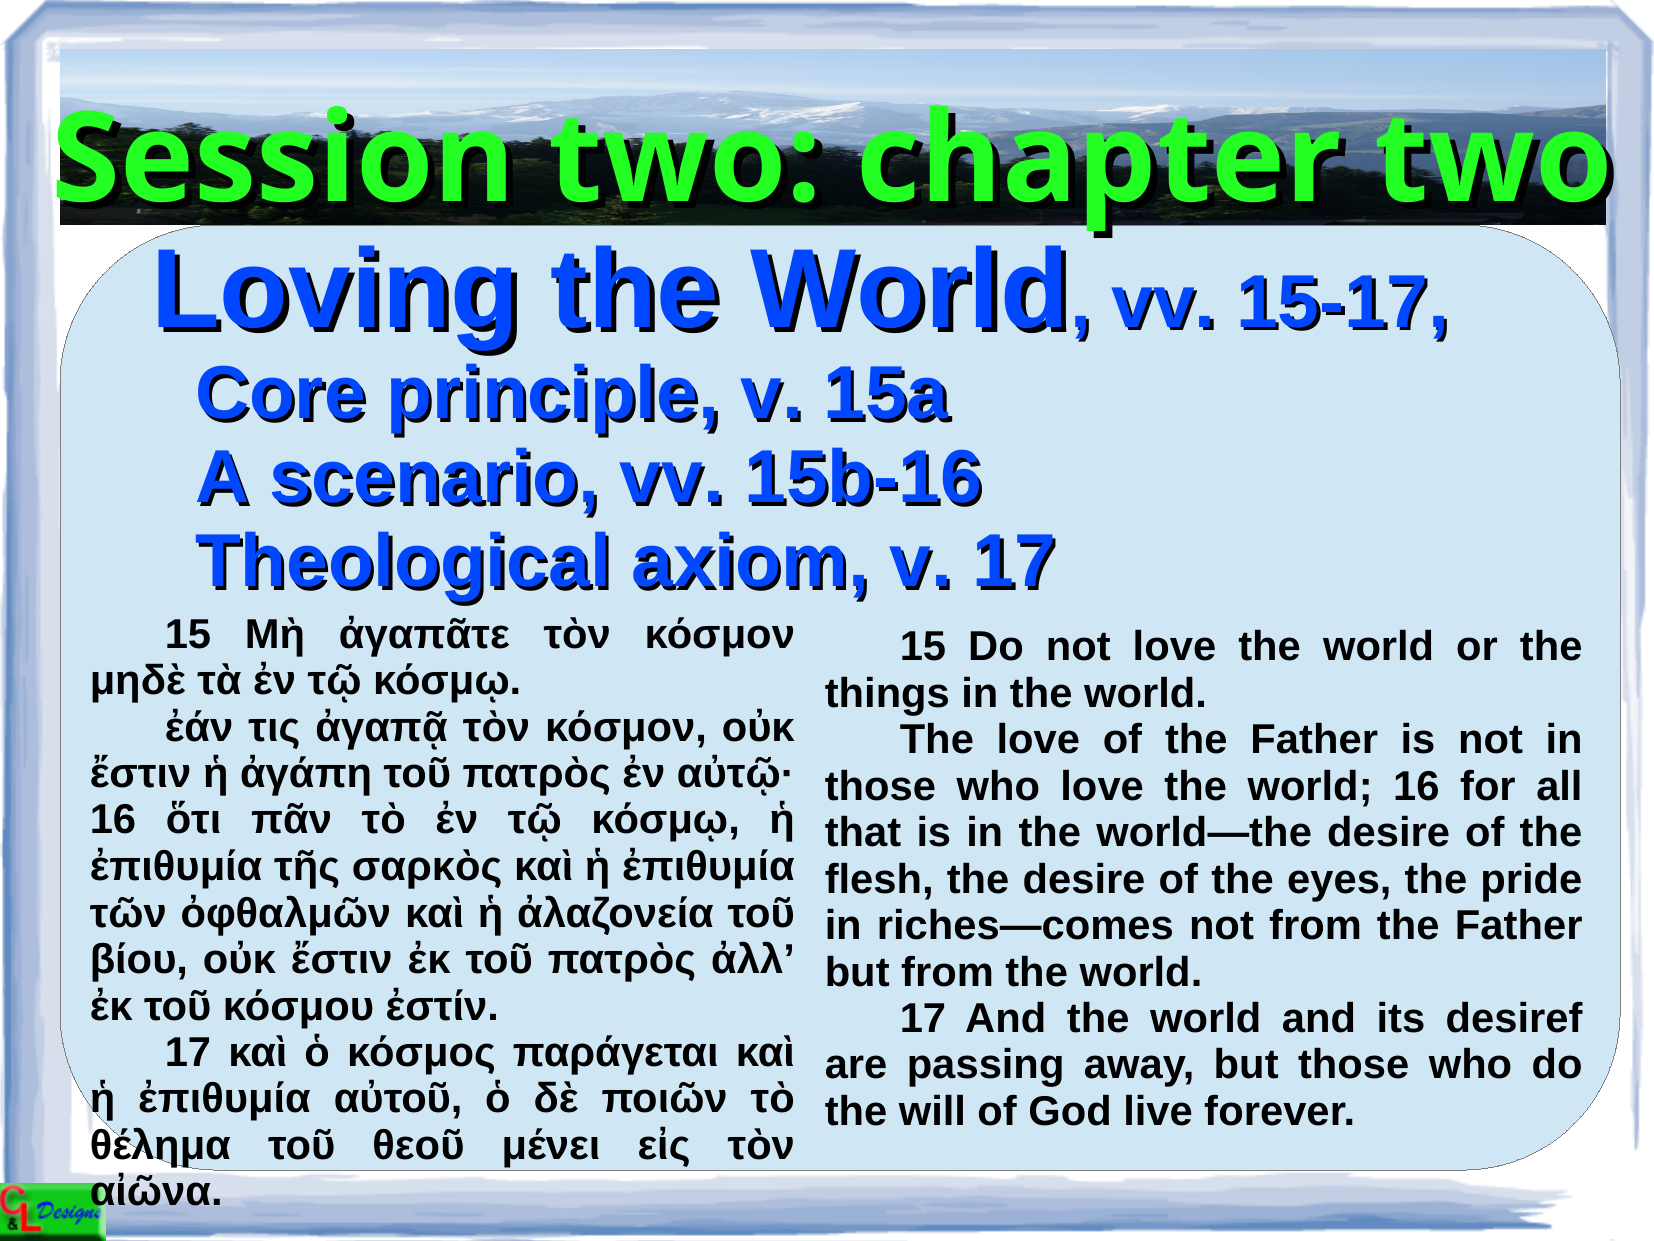

# Session two: chapter two
 Loving the World, vv. 15-17,
	Core principle, v. 15a
	A scenario, vv. 15b-16
	Theological axiom, v. 17
	15 Μὴ ἀγαπᾶτε τὸν κόσμον μηδὲ τὰ ἐν τῷ κόσμῳ.
	ἐάν τις ἀγαπᾷ τὸν κόσμον, οὐκ ἔστιν ἡ ἀγάπη τοῦ πατρὸς ἐν αὐτῷ· 16 ὅτι πᾶν τὸ ἐν τῷ κόσμῳ, ἡ ἐπιθυμία τῆς σαρκὸς καὶ ἡ ἐπιθυμία τῶν ὀφθαλμῶν καὶ ἡ ἀλαζονεία τοῦ βίου, οὐκ ἔστιν ἐκ τοῦ πατρὸς ἀλλʼ ἐκ τοῦ κόσμου ἐστίν.
	17 καὶ ὁ κόσμος παράγεται καὶ ἡ ἐπιθυμία αὐτοῦ, ὁ δὲ ποιῶν τὸ θέλημα τοῦ θεοῦ μένει εἰς τὸν αἰῶνα.
	15 Do not love the world or the things in the world.
	The love of the Father is not in those who love the world; 16 for all that is in the world—the desire of the flesh, the desire of the eyes, the pride in riches—comes not from the Father but from the world.
	17 And the world and its desiref are passing away, but those who do the will of God live forever.